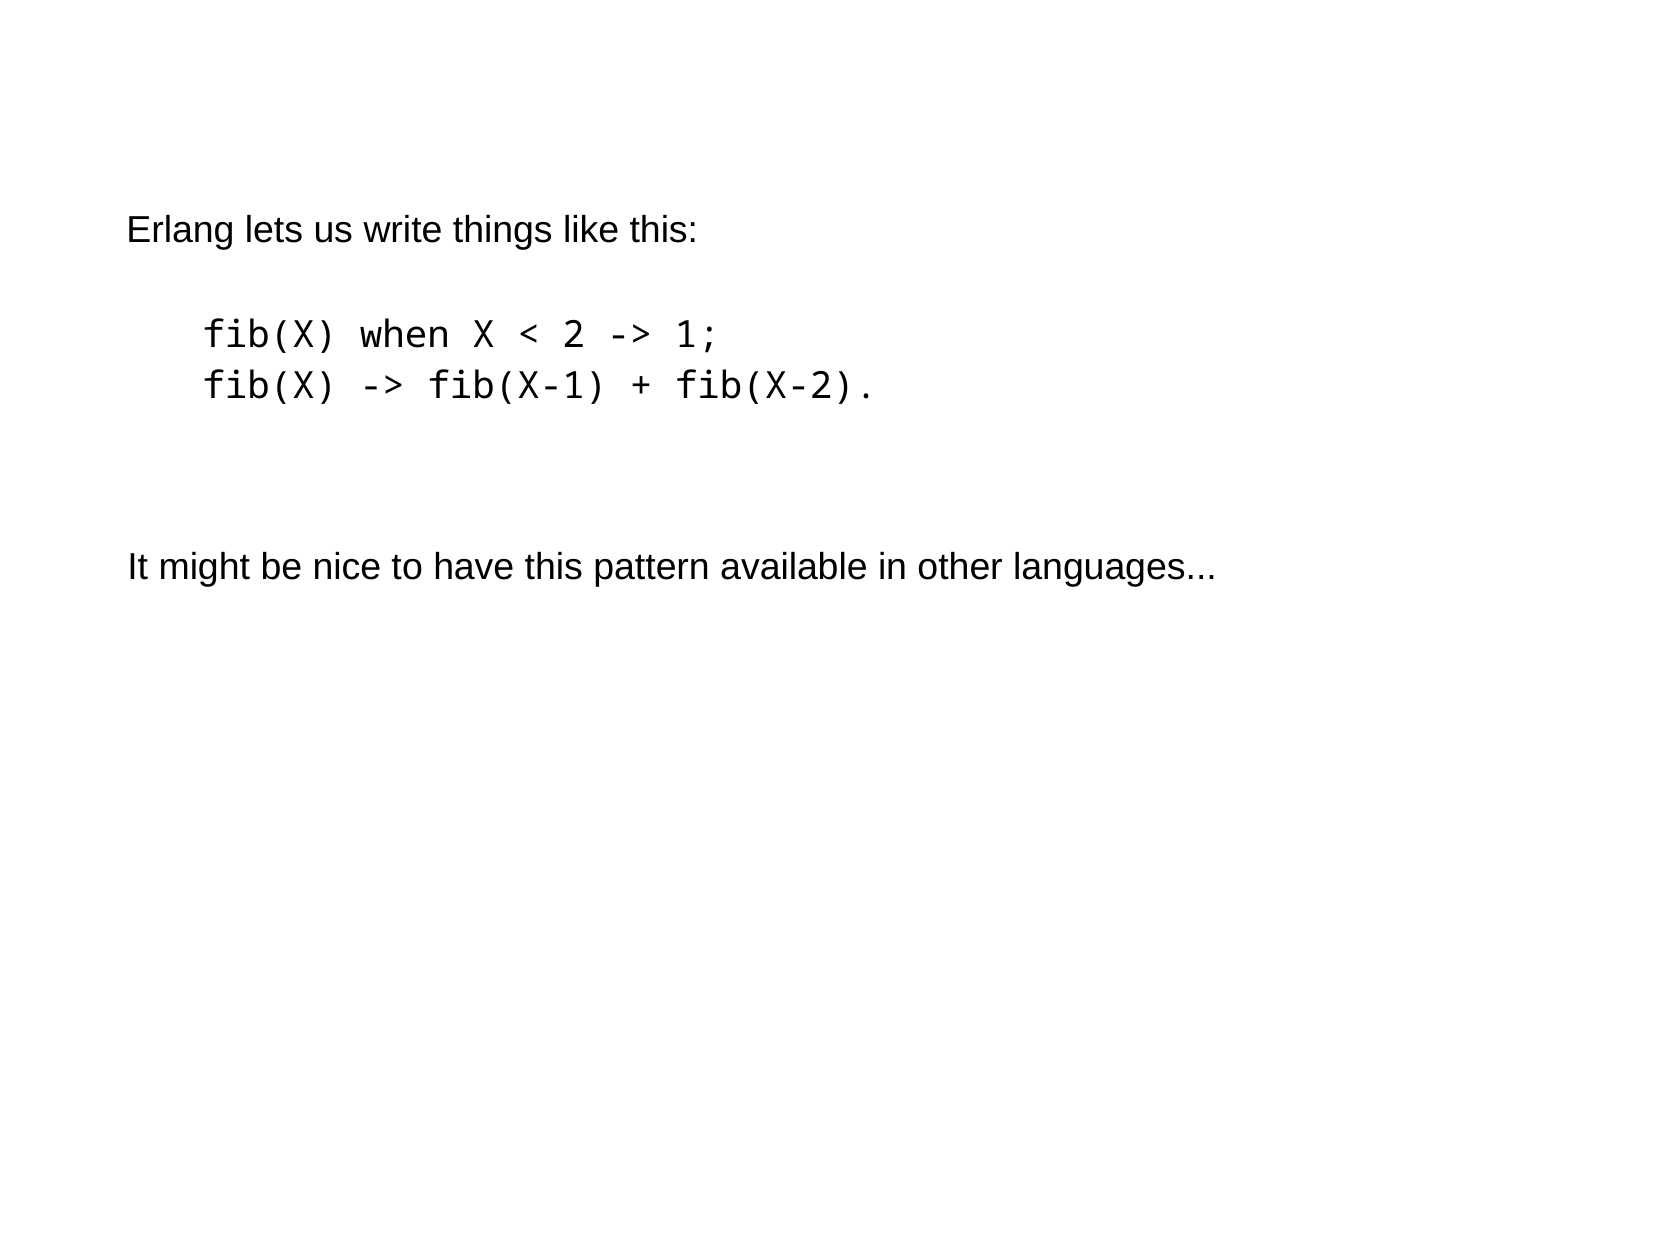

Erlang lets us write things like this:
fib(X) when X < 2 -> 1;
fib(X) -> fib(X-1) + fib(X-2).
It might be nice to have this pattern available in other languages...